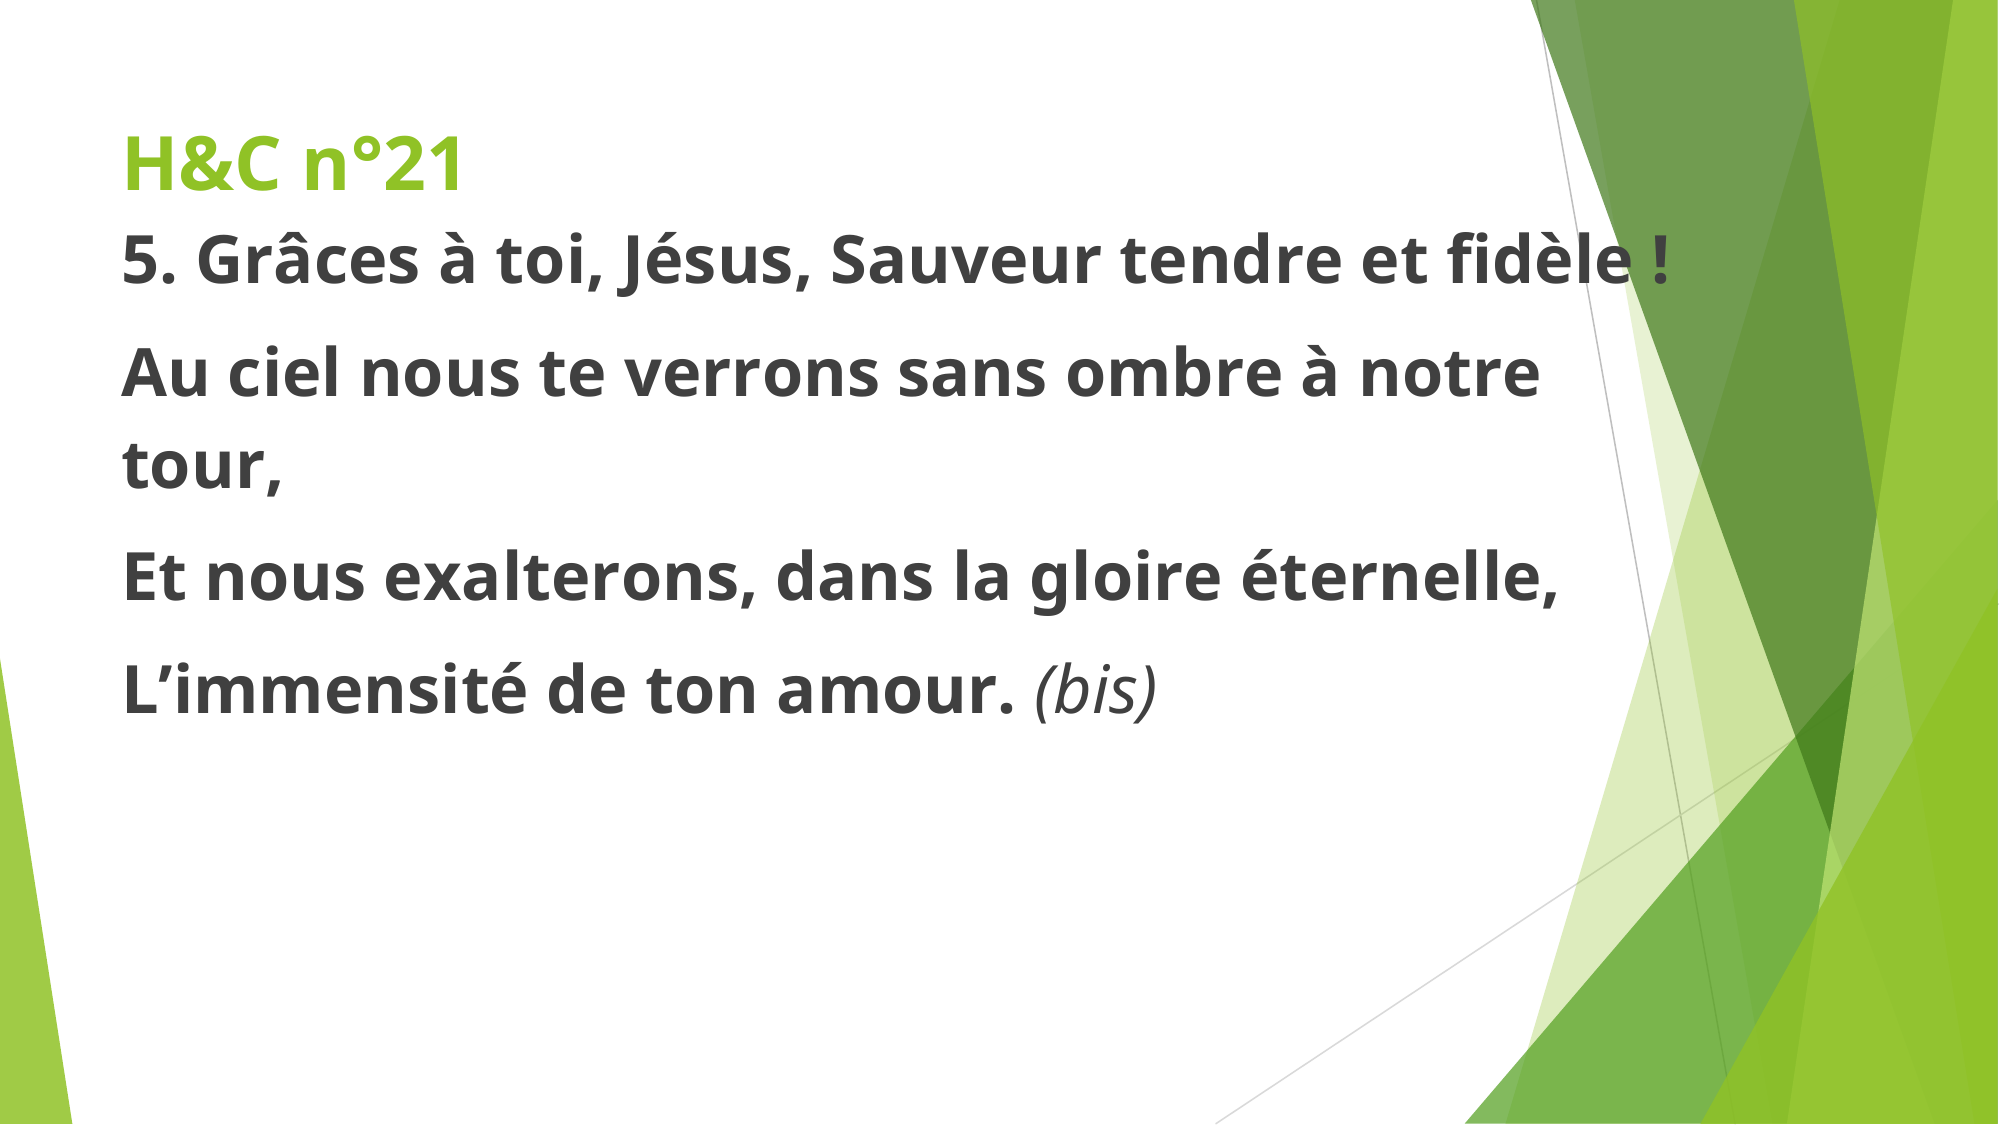

H&C n°21
5. Grâces à toi, Jésus, Sauveur tendre et fidèle !
Au ciel nous te verrons sans ombre à notre tour,
Et nous exalterons, dans la gloire éternelle,
L’immensité de ton amour. (bis)